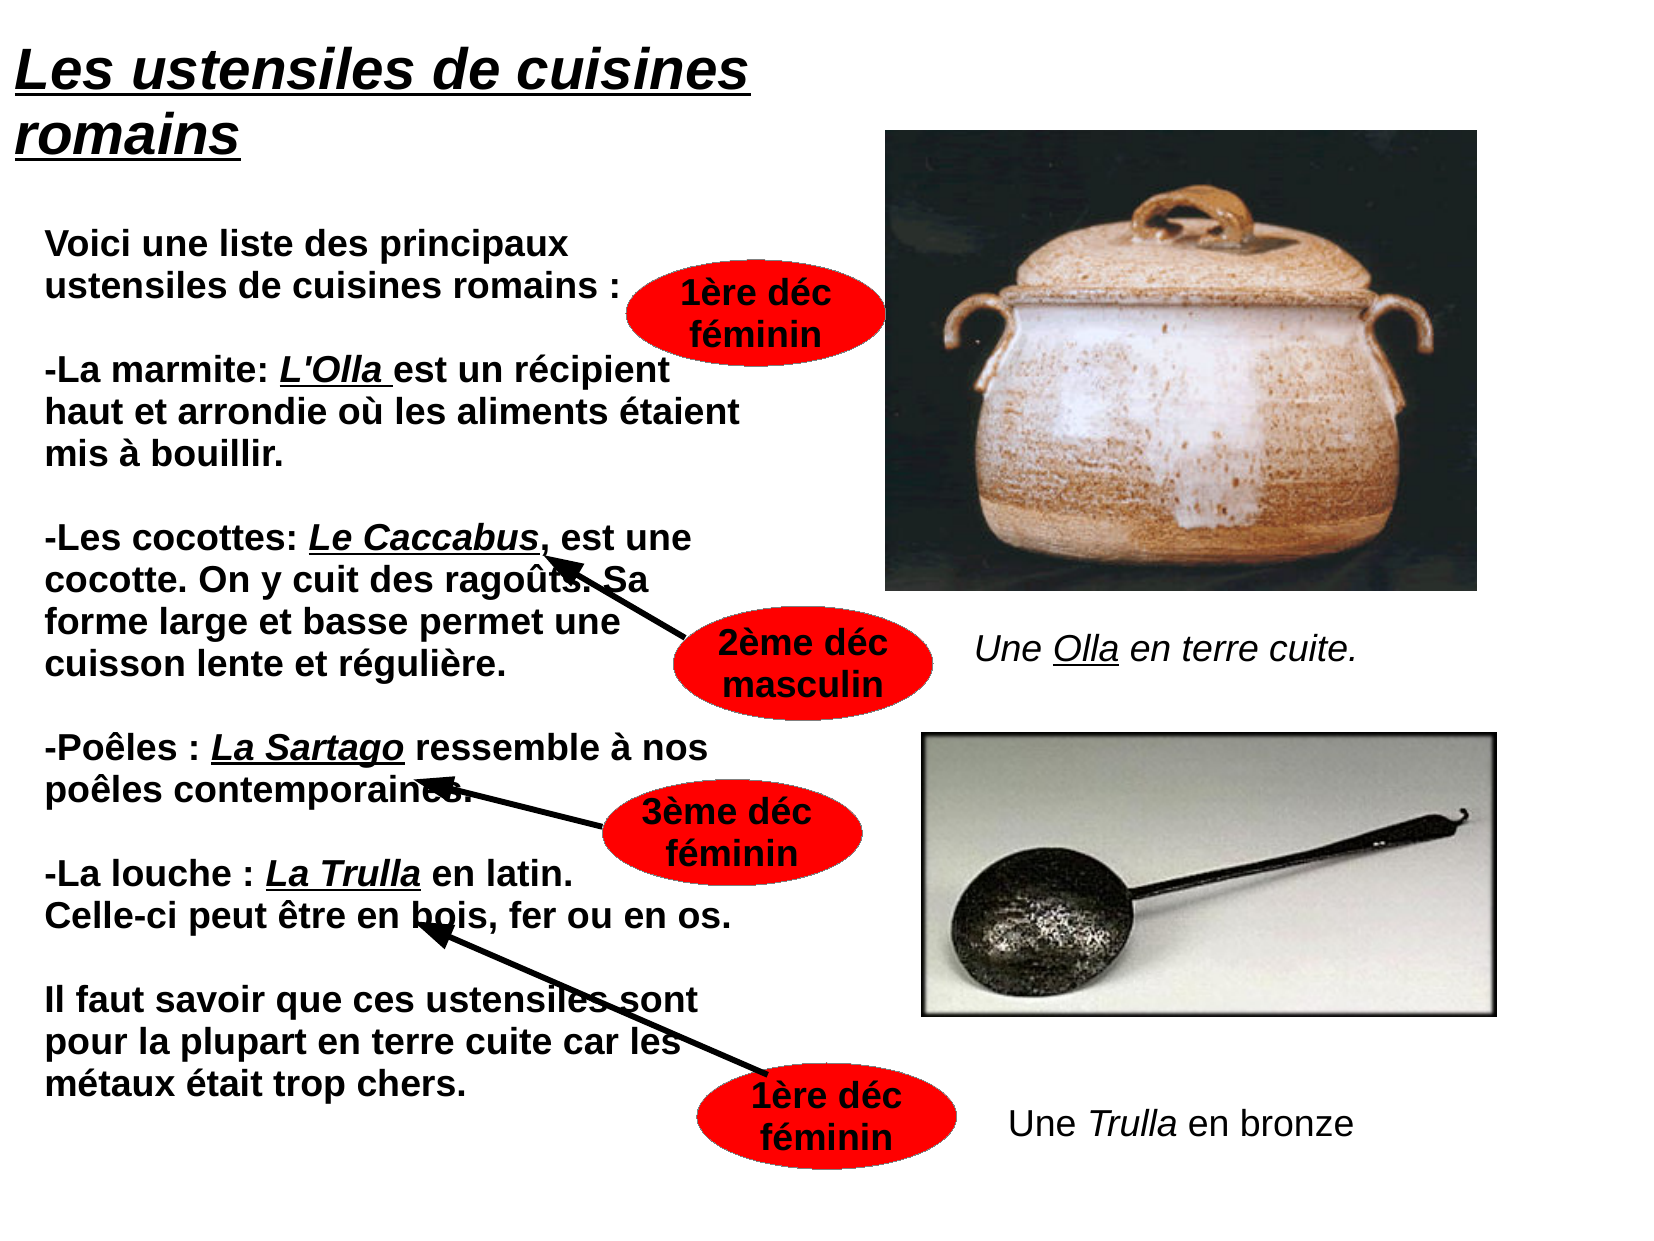

Les ustensiles de cuisines romains
Voici une liste des principaux ustensiles de cuisines romains :
-La marmite: L'Olla est un récipient haut et arrondie où les aliments étaient mis à bouillir.
-Les cocottes: Le Caccabus, est une cocotte. On y cuit des ragoûts. Sa forme large et basse permet une cuisson lente et régulière.
-Poêles : La Sartago ressemble à nos poêles contemporaines.
-La louche : La Trulla en latin.
Celle-ci peut être en bois, fer ou en os.
Il faut savoir que ces ustensiles sont pour la plupart en terre cuite car les métaux était trop chers.
1ère déc
féminin
2ème déc
masculin
Une Olla en terre cuite.
3ème déc
féminin
1ère déc
féminin
Une Trulla en bronze